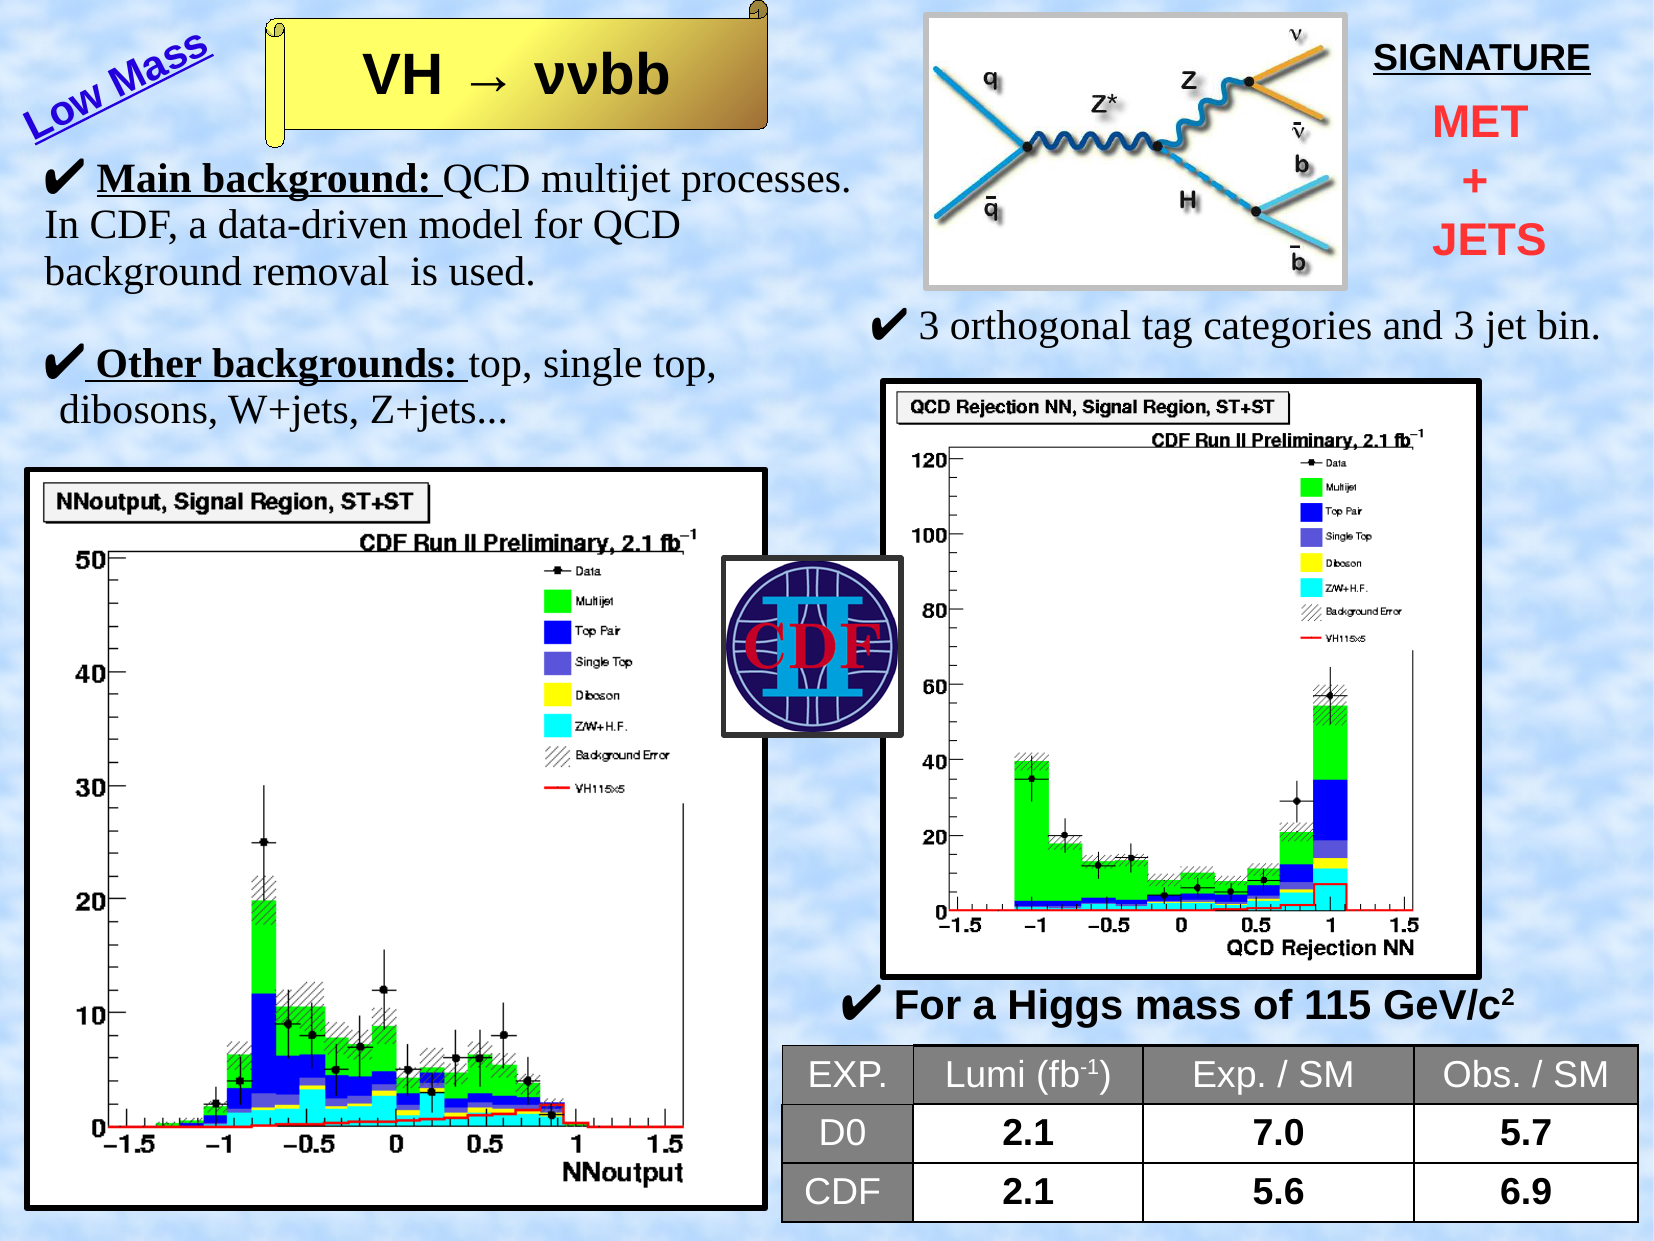

VH → ννbb
SIGNATURE
Low Mass
MET
 Main background: QCD multijet processes.
In CDF, a data-driven model for QCD
background removal is used.
 Other backgrounds: top, single top,
dibosons, W+jets, Z+jets...
+
JETS
 3 orthogonal tag categories and 3 jet bin.
 For a Higgs mass of 115 GeV/c2
| EXP. | Lumi (fb-1) | Exp. / SM | Obs. / SM |
| --- | --- | --- | --- |
| D0 | 2.1 | 7.0 | 5.7 |
| CDF | 2.1 | 5.6 | 6.9 |
Bárbara Álvarez- U. de Oviedo
15